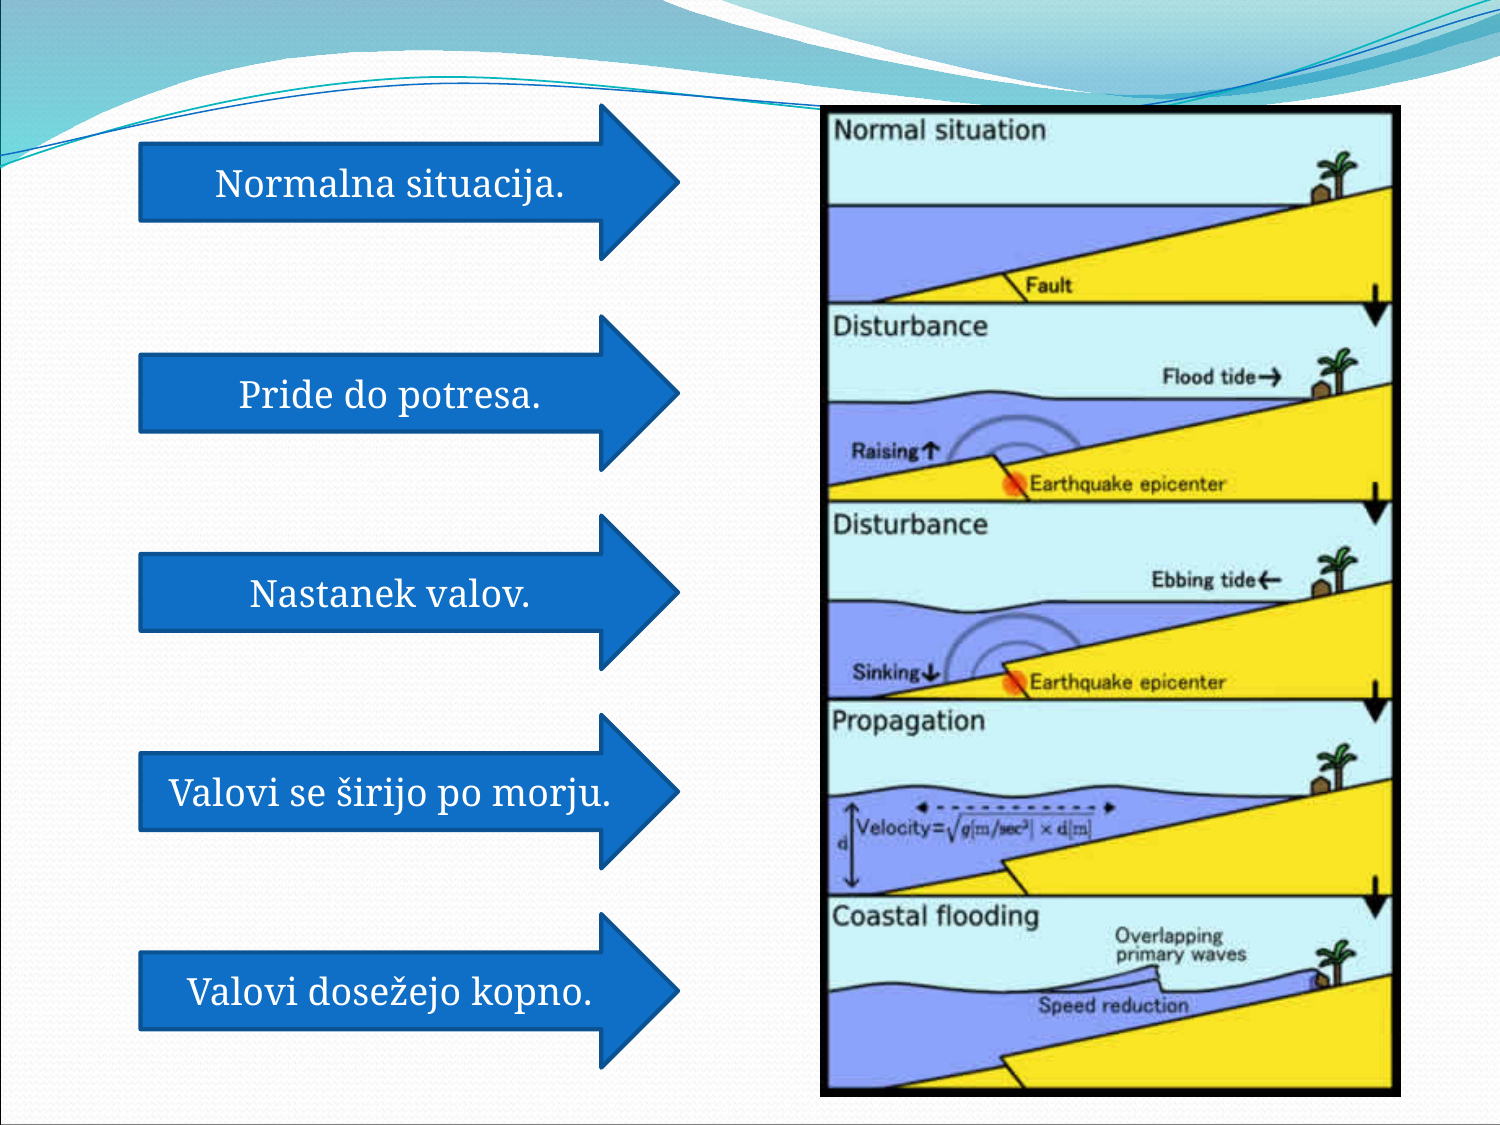

Normalna situacija.
Pride do potresa.
Nastanek valov.
Valovi se širijo po morju.
Valovi dosežejo kopno.